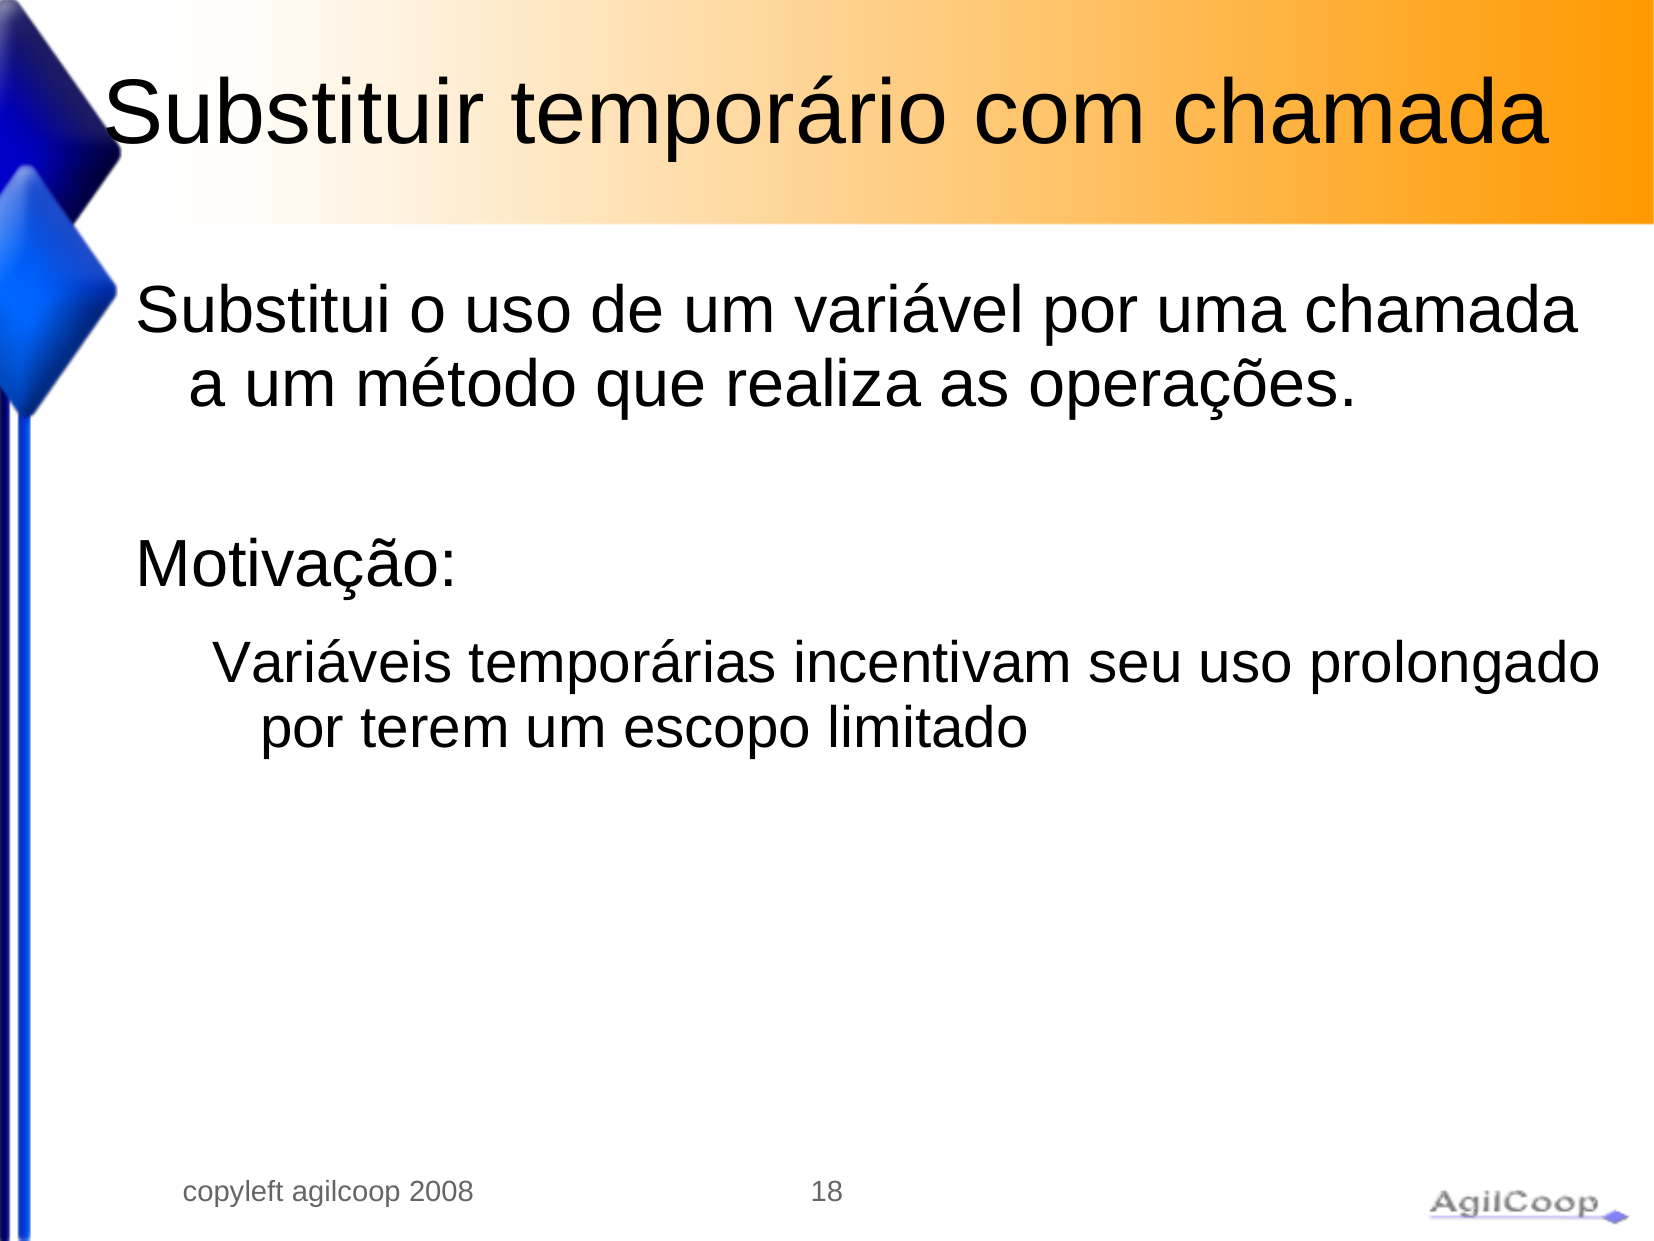

# Substituir temporário com chamada
Substitui o uso de um variável por uma chamada a um método que realiza as operações.
Motivação:
Variáveis temporárias incentivam seu uso prolongado por terem um escopo limitado
copyleft agilcoop 2008
18